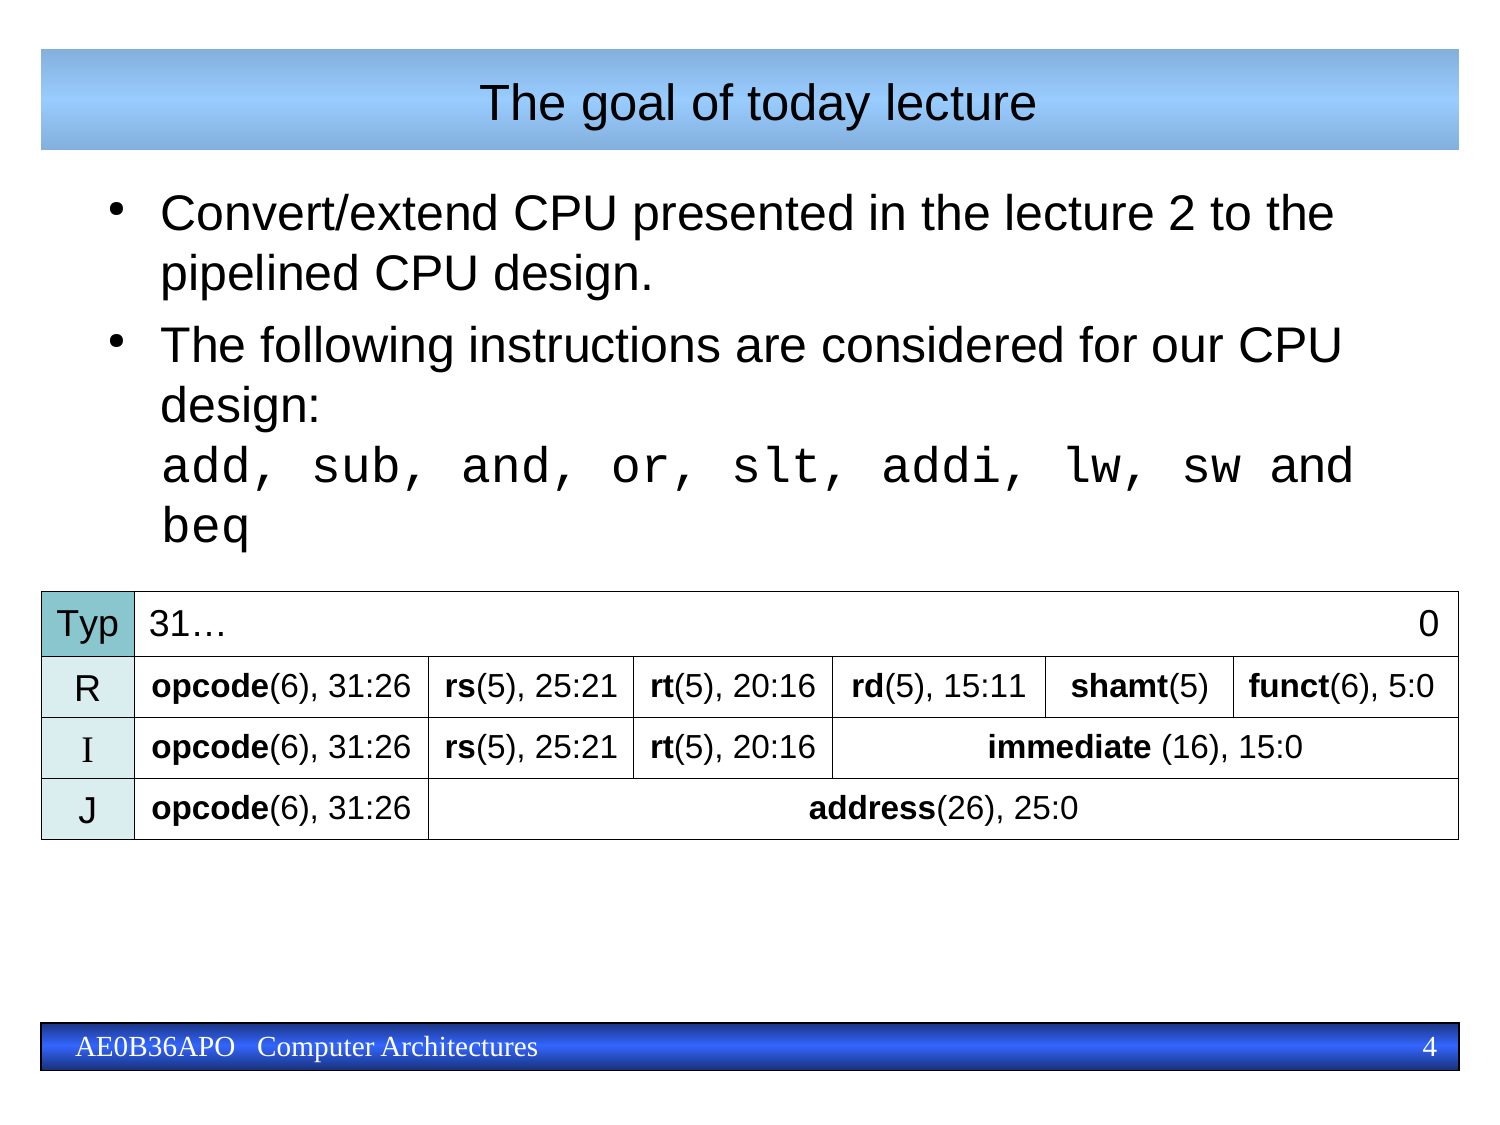

# The goal of today lecture
Convert/extend CPU presented in the lecture 2 to the pipelined CPU design.
The following instructions are considered for our CPU design:
add, sub, and, or, slt, addi, lw, sw and beq
| Typ | 31… 0 | | | | | |
| --- | --- | --- | --- | --- | --- | --- |
| R | opcode(6), 31:26 | rs(5), 25:21 | rt(5), 20:16 | rd(5), 15:11 | shamt(5) | funct(6), 5:0 |
| I | opcode(6), 31:26 | rs(5), 25:21 | rt(5), 20:16 | immediate (16), 15:0 | | |
| J | opcode(6), 31:26 | address(26), 25:0 | | | | |
AE0B36APO Computer Architectures
4